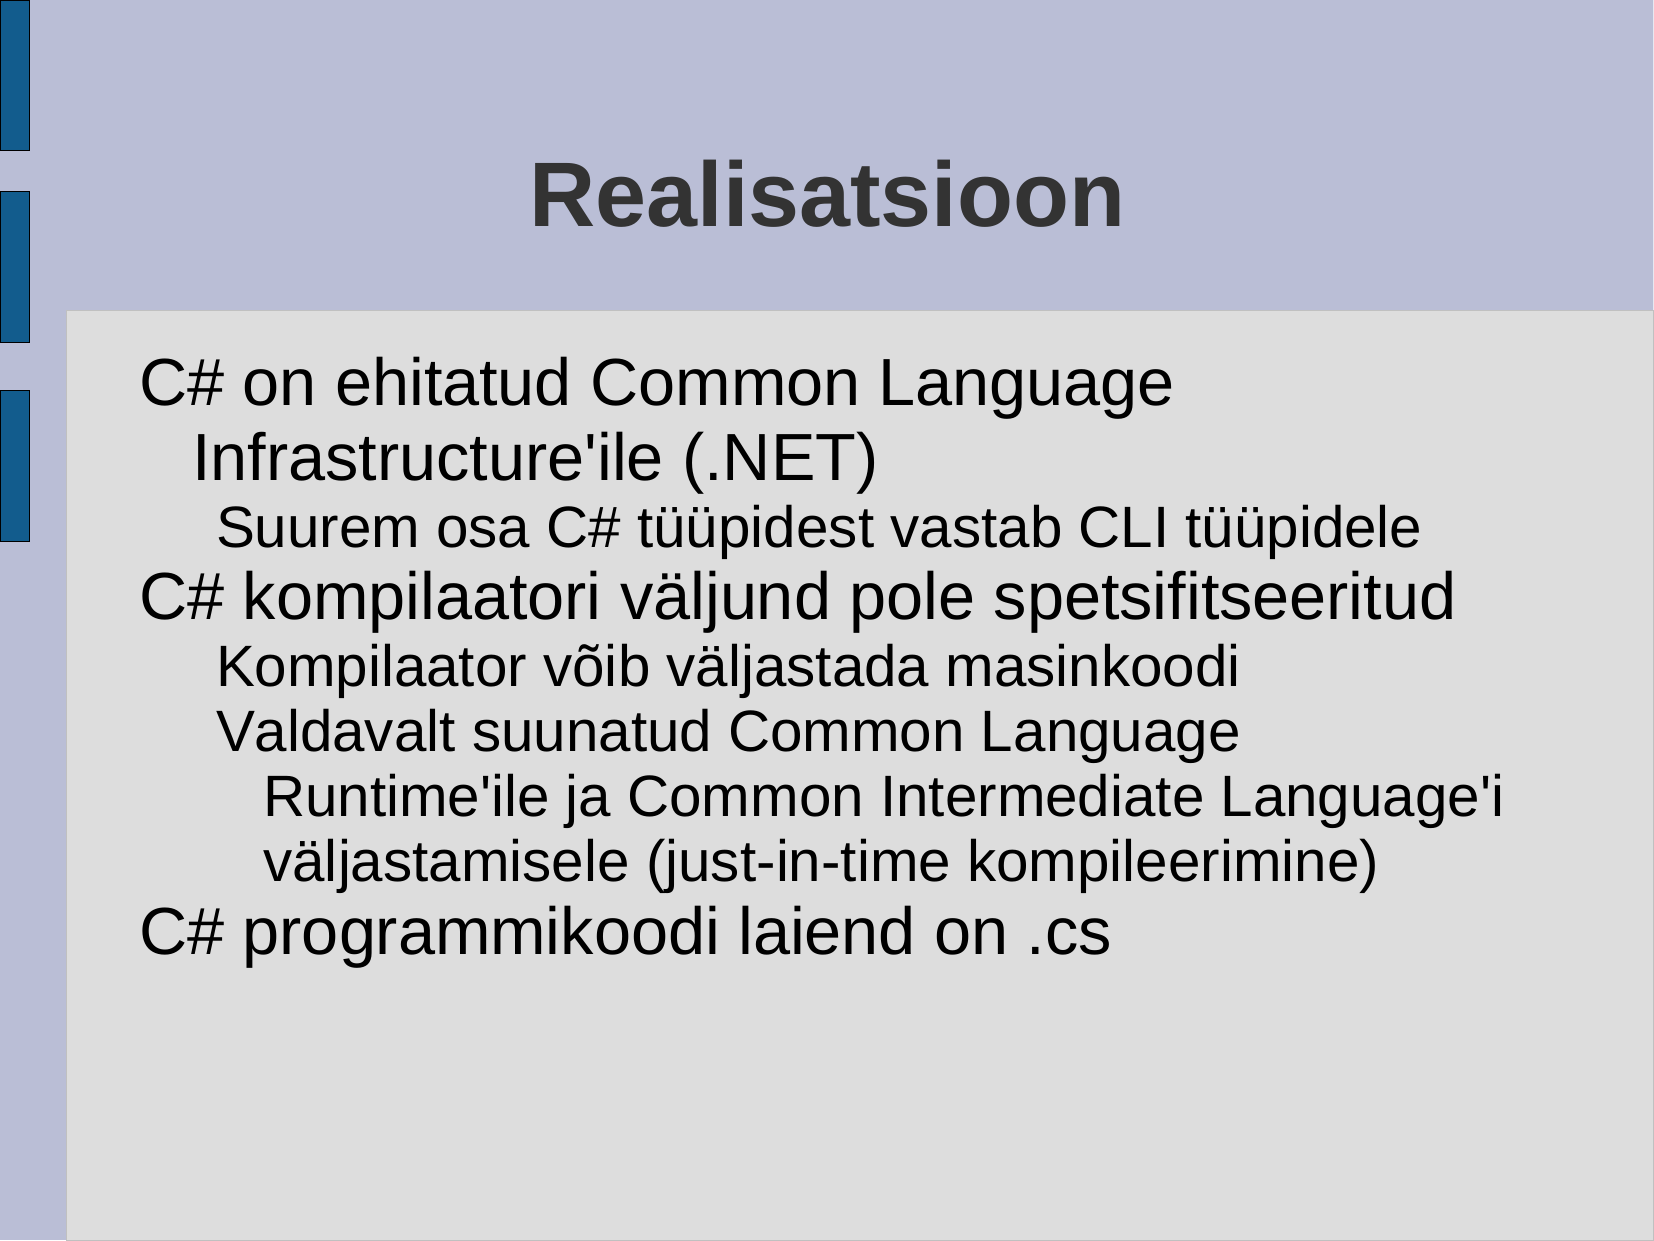

# Realisatsioon
C# on ehitatud Common Language Infrastructure'ile (.NET)
Suurem osa C# tüüpidest vastab CLI tüüpidele
C# kompilaatori väljund pole spetsifitseeritud
Kompilaator võib väljastada masinkoodi
Valdavalt suunatud Common Language Runtime'ile ja Common Intermediate Language'i väljastamisele (just-in-time kompileerimine)
C# programmikoodi laiend on .cs